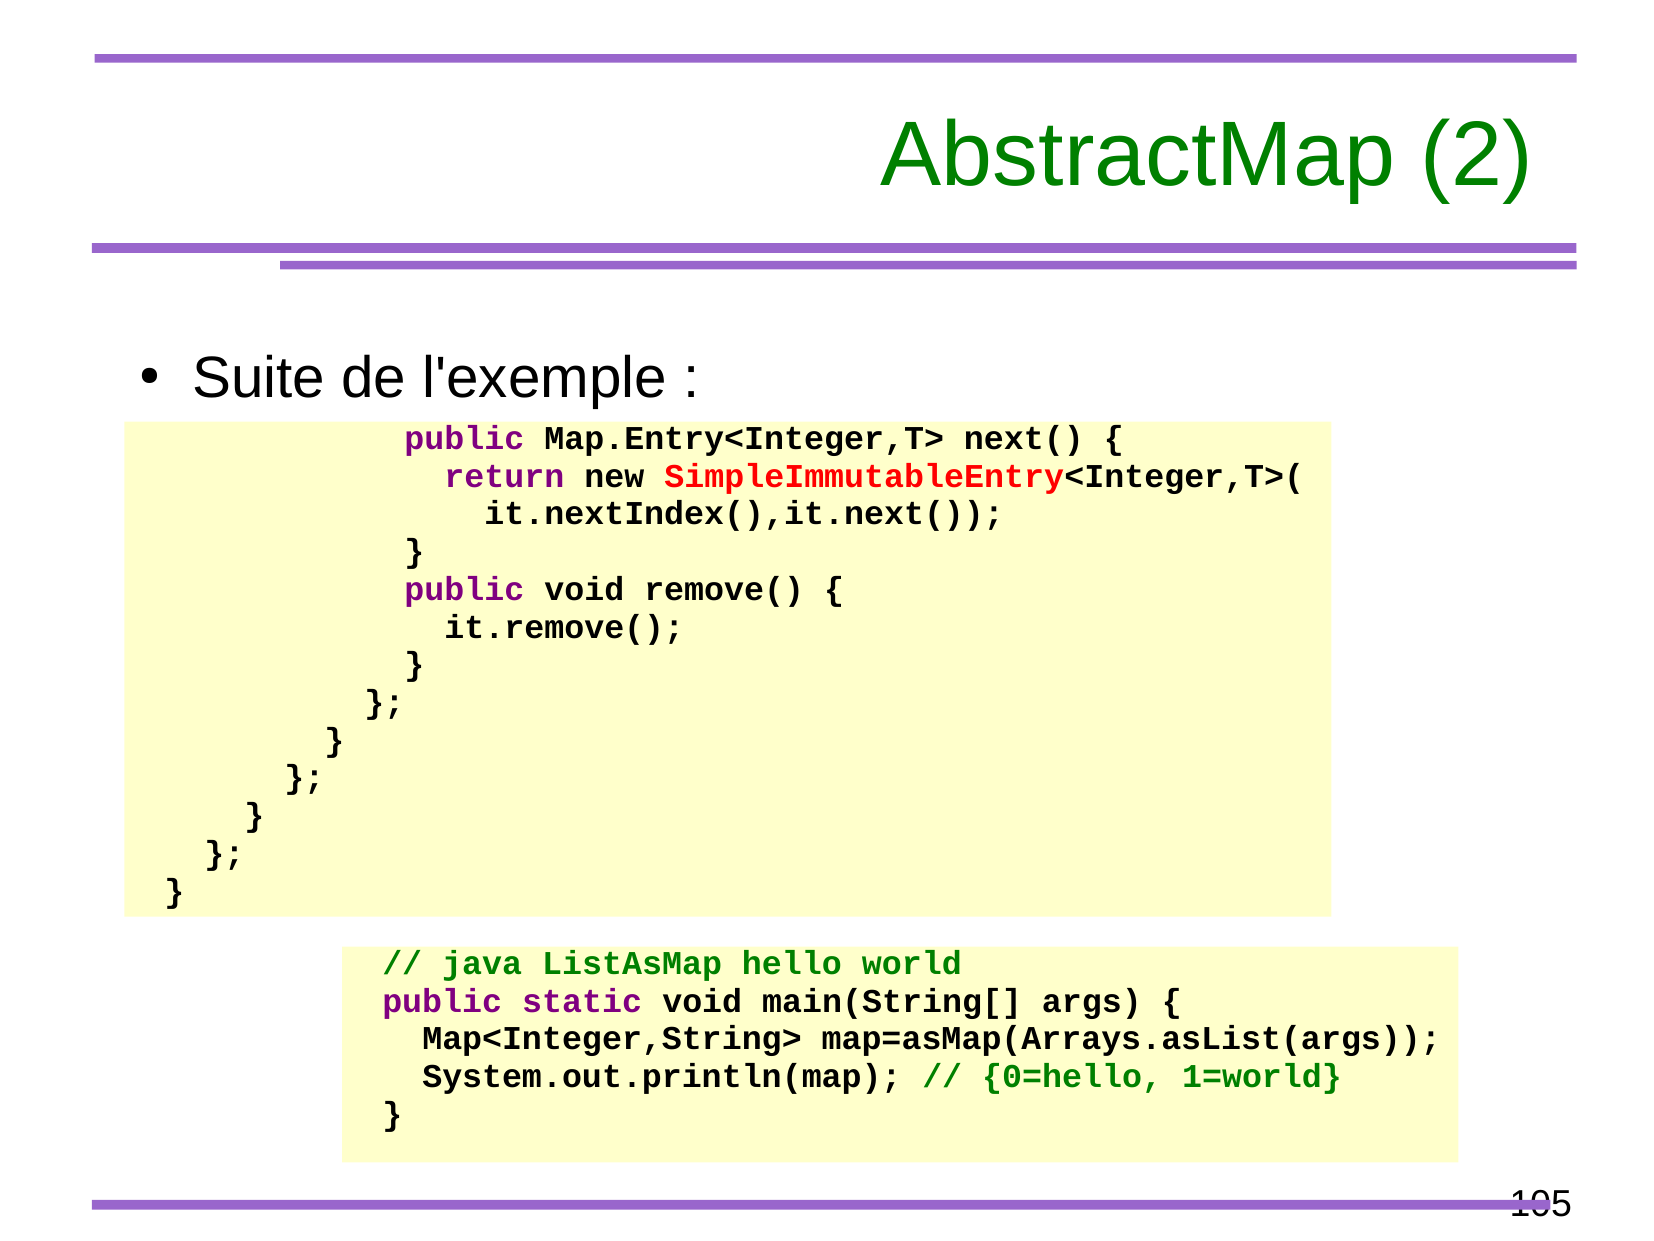

# AbstractMap (2)
Suite de l'exemple :
 public Map.Entry<Integer,T> next() {
 return new SimpleImmutableEntry<Integer,T>(
 it.nextIndex(),it.next());
 }
 public void remove() {
 it.remove();
 }
 };
 }
 };
 }
 };
 }
 // java ListAsMap hello world
 public static void main(String[] args) {
 Map<Integer,String> map=asMap(Arrays.asList(args));
 System.out.println(map); // {0=hello, 1=world}
 }